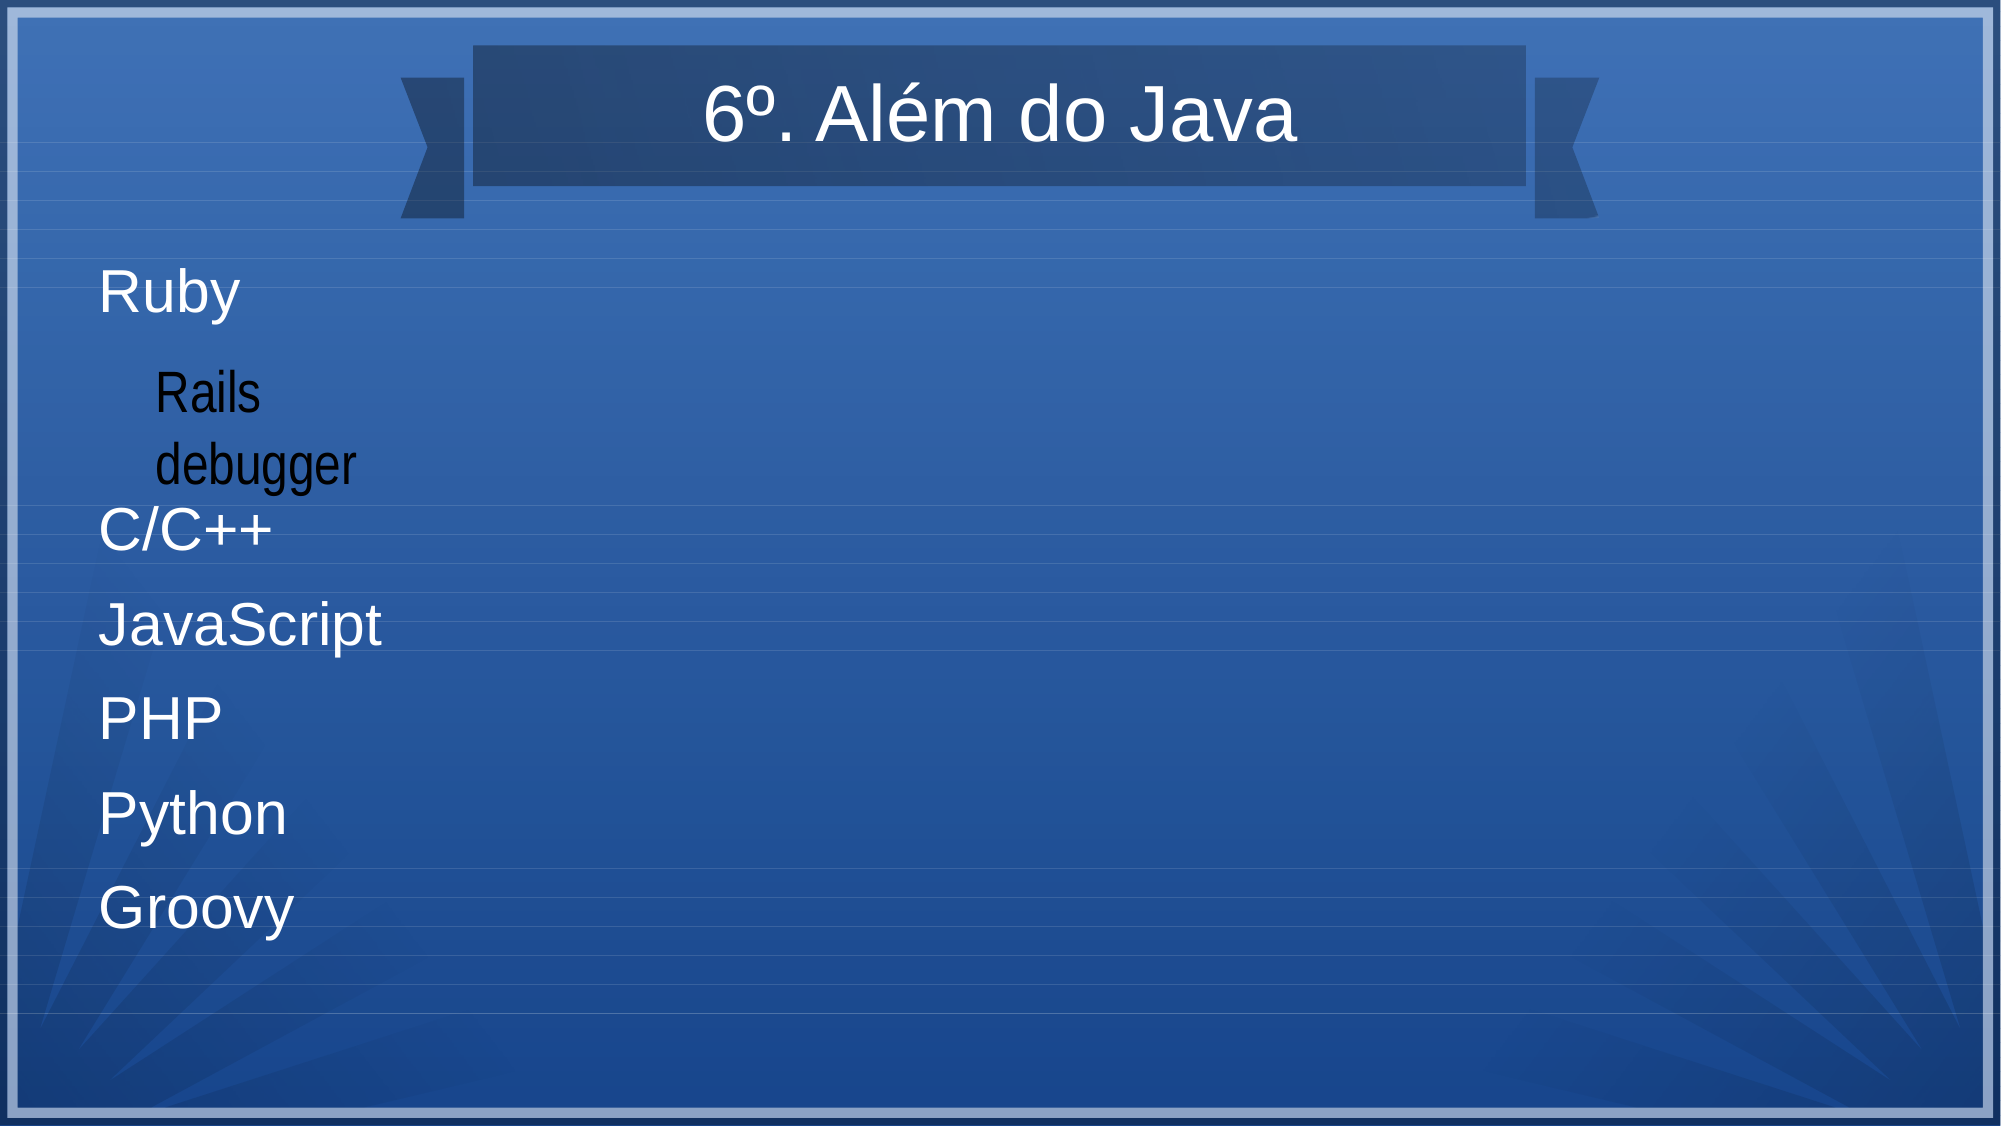

# 6º. Além do Java
Ruby
Rails
debugger
C/C++
JavaScript
PHP
Python
Groovy